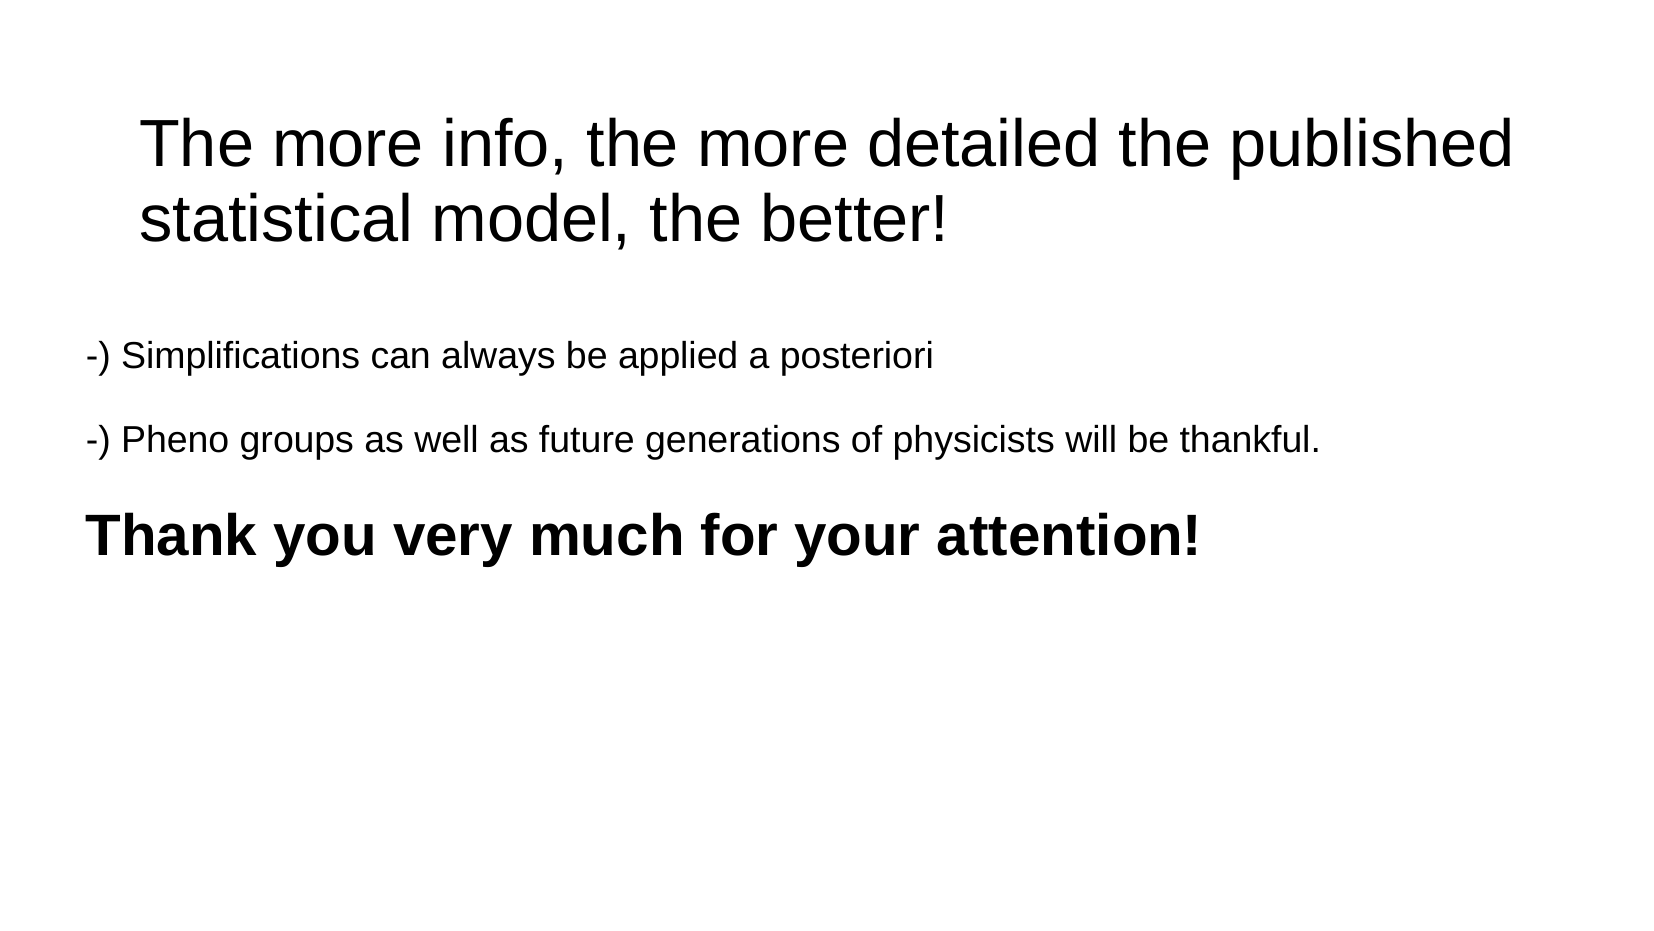

The more info, the more detailed the published statistical model, the better!
-) Simplifications can always be applied a posteriori
-) Pheno groups as well as future generations of physicists will be thankful.
Thank you very much for your attention!